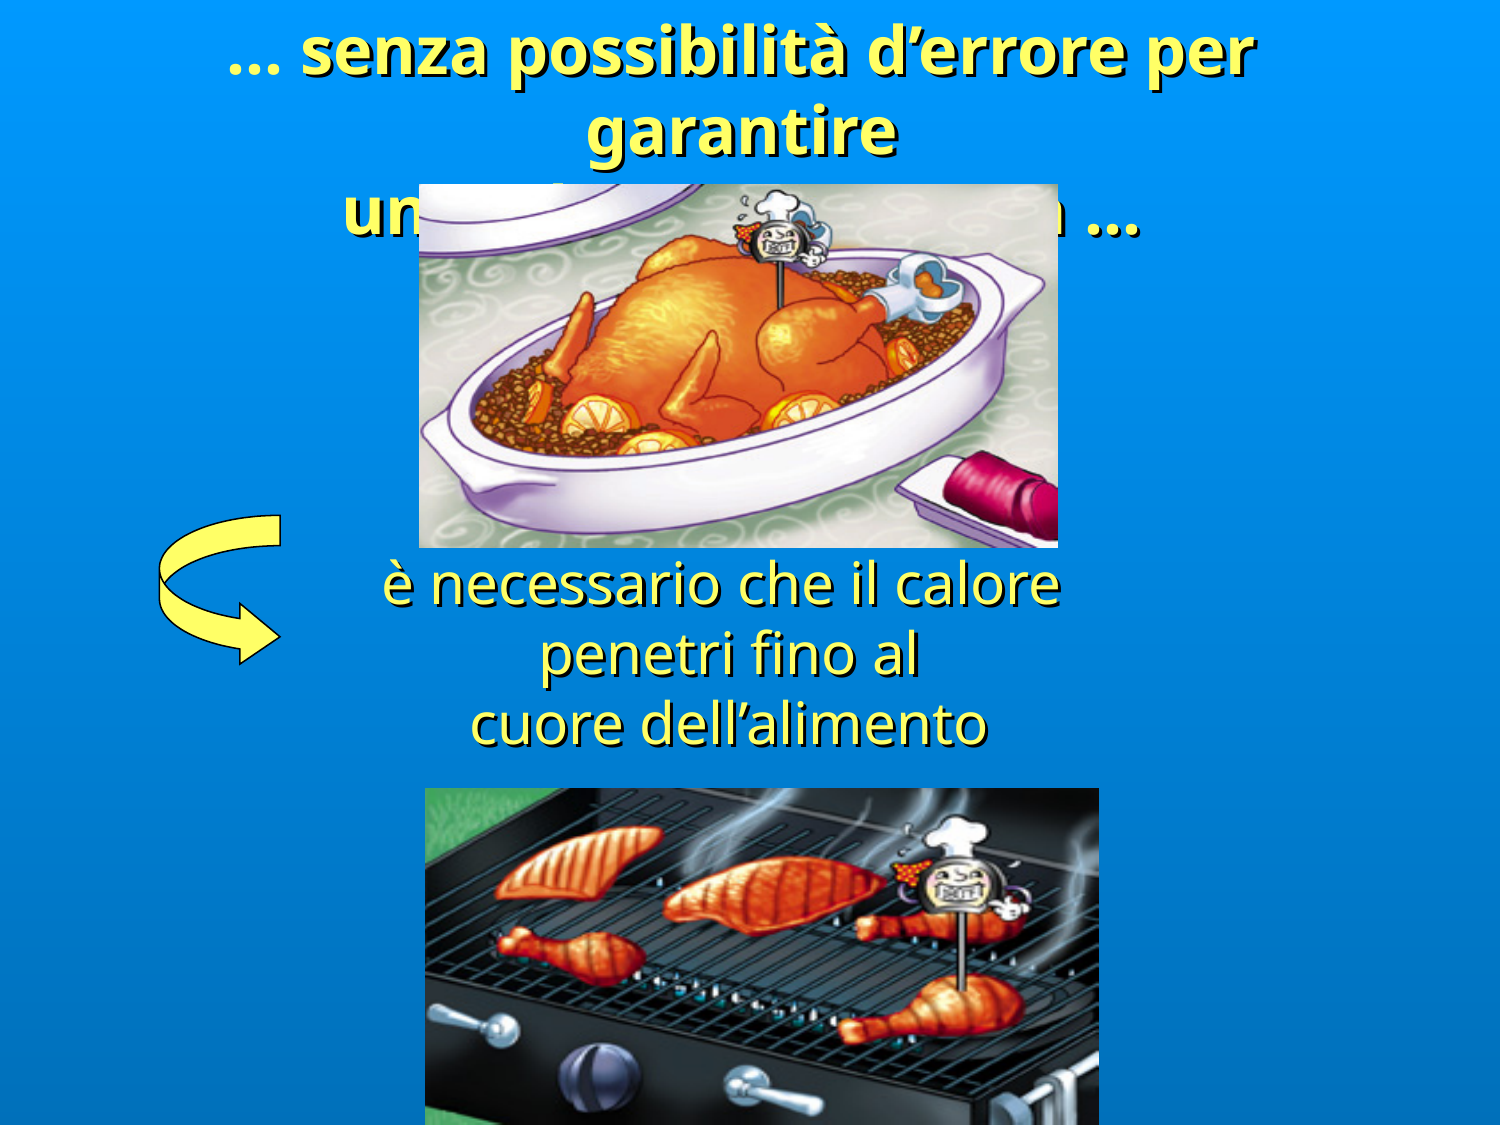

… senza possibilità d’errore per garantire
una adeguata cottura …
è necessario che il calore
penetri fino al
cuore dell’alimento